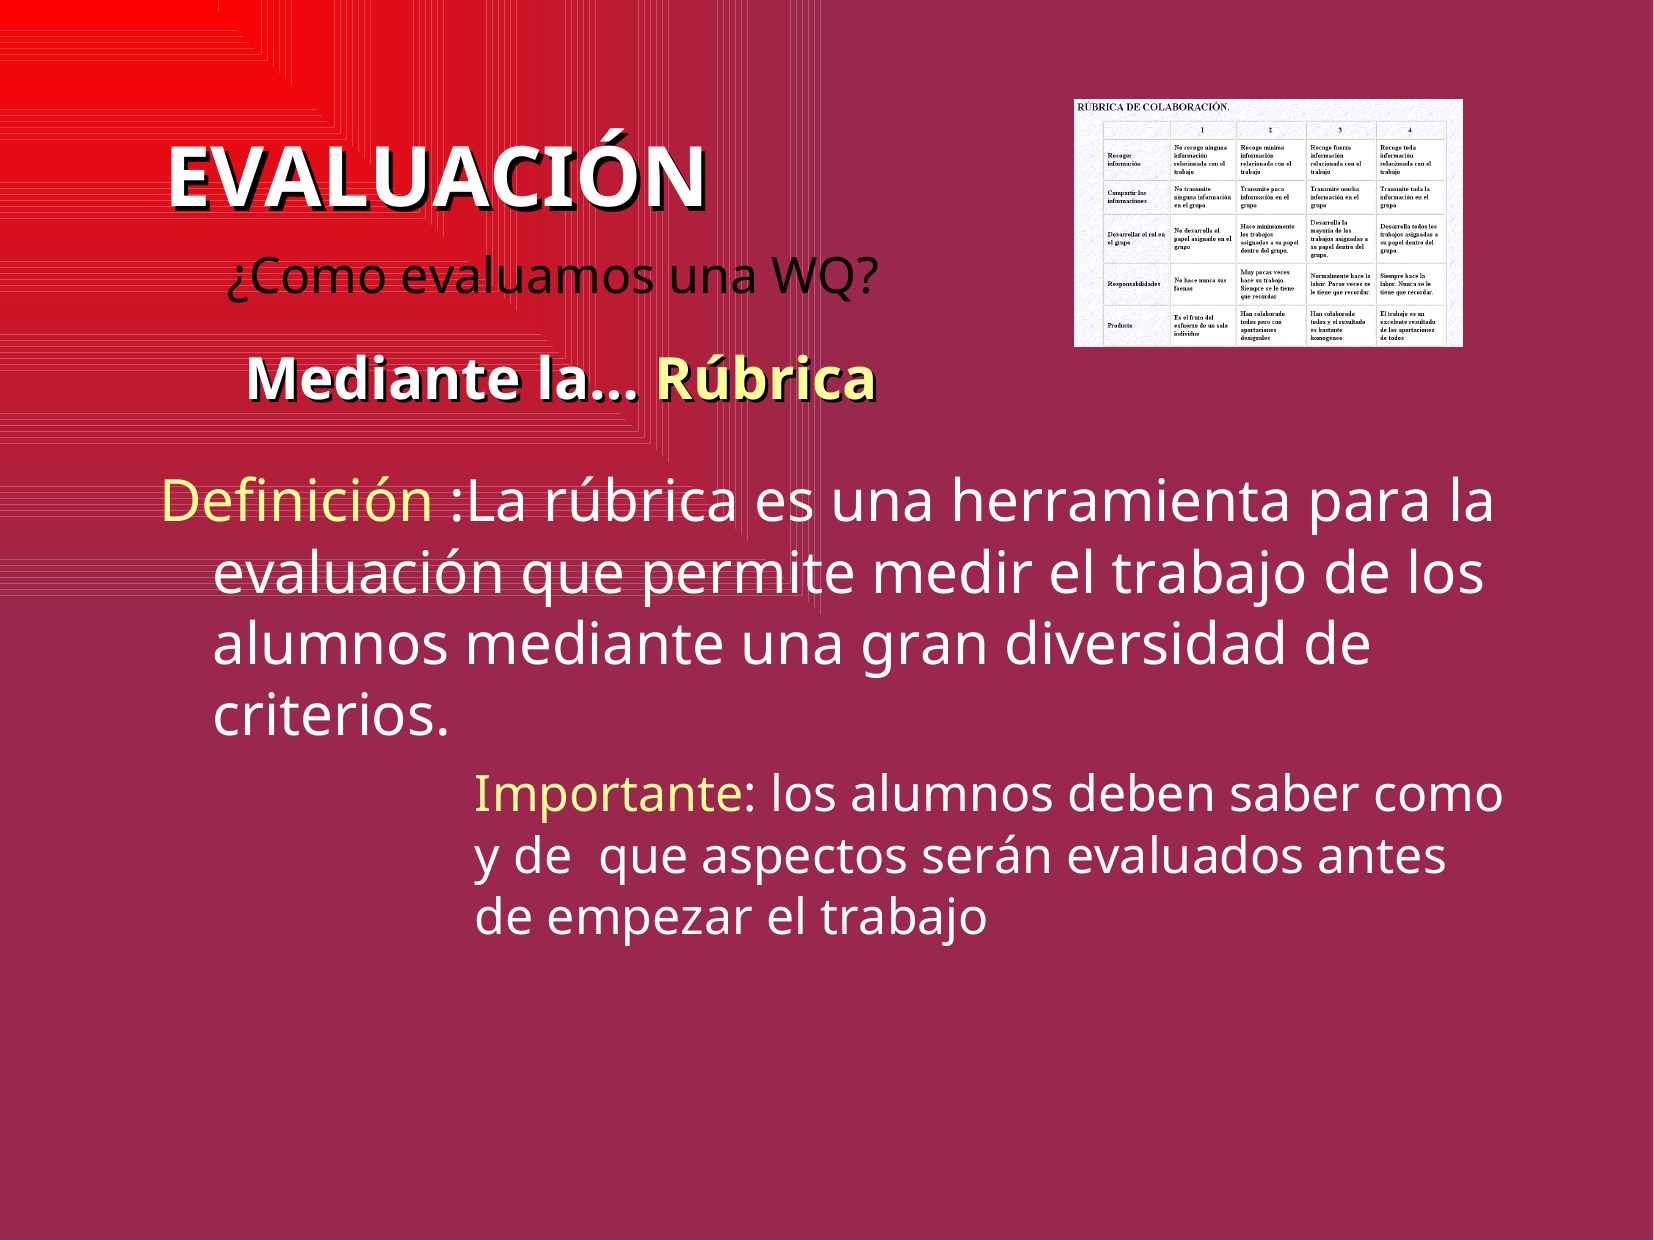

EVALUACIÓN
# ¿Como evaluamos una WQ?
Mediante la… Rúbrica
Definición :La rúbrica es una herramienta para la evaluación que permite medir el trabajo de los alumnos mediante una gran diversidad de criterios.
Importante: los alumnos deben saber como y de que aspectos serán evaluados antes de empezar el trabajo